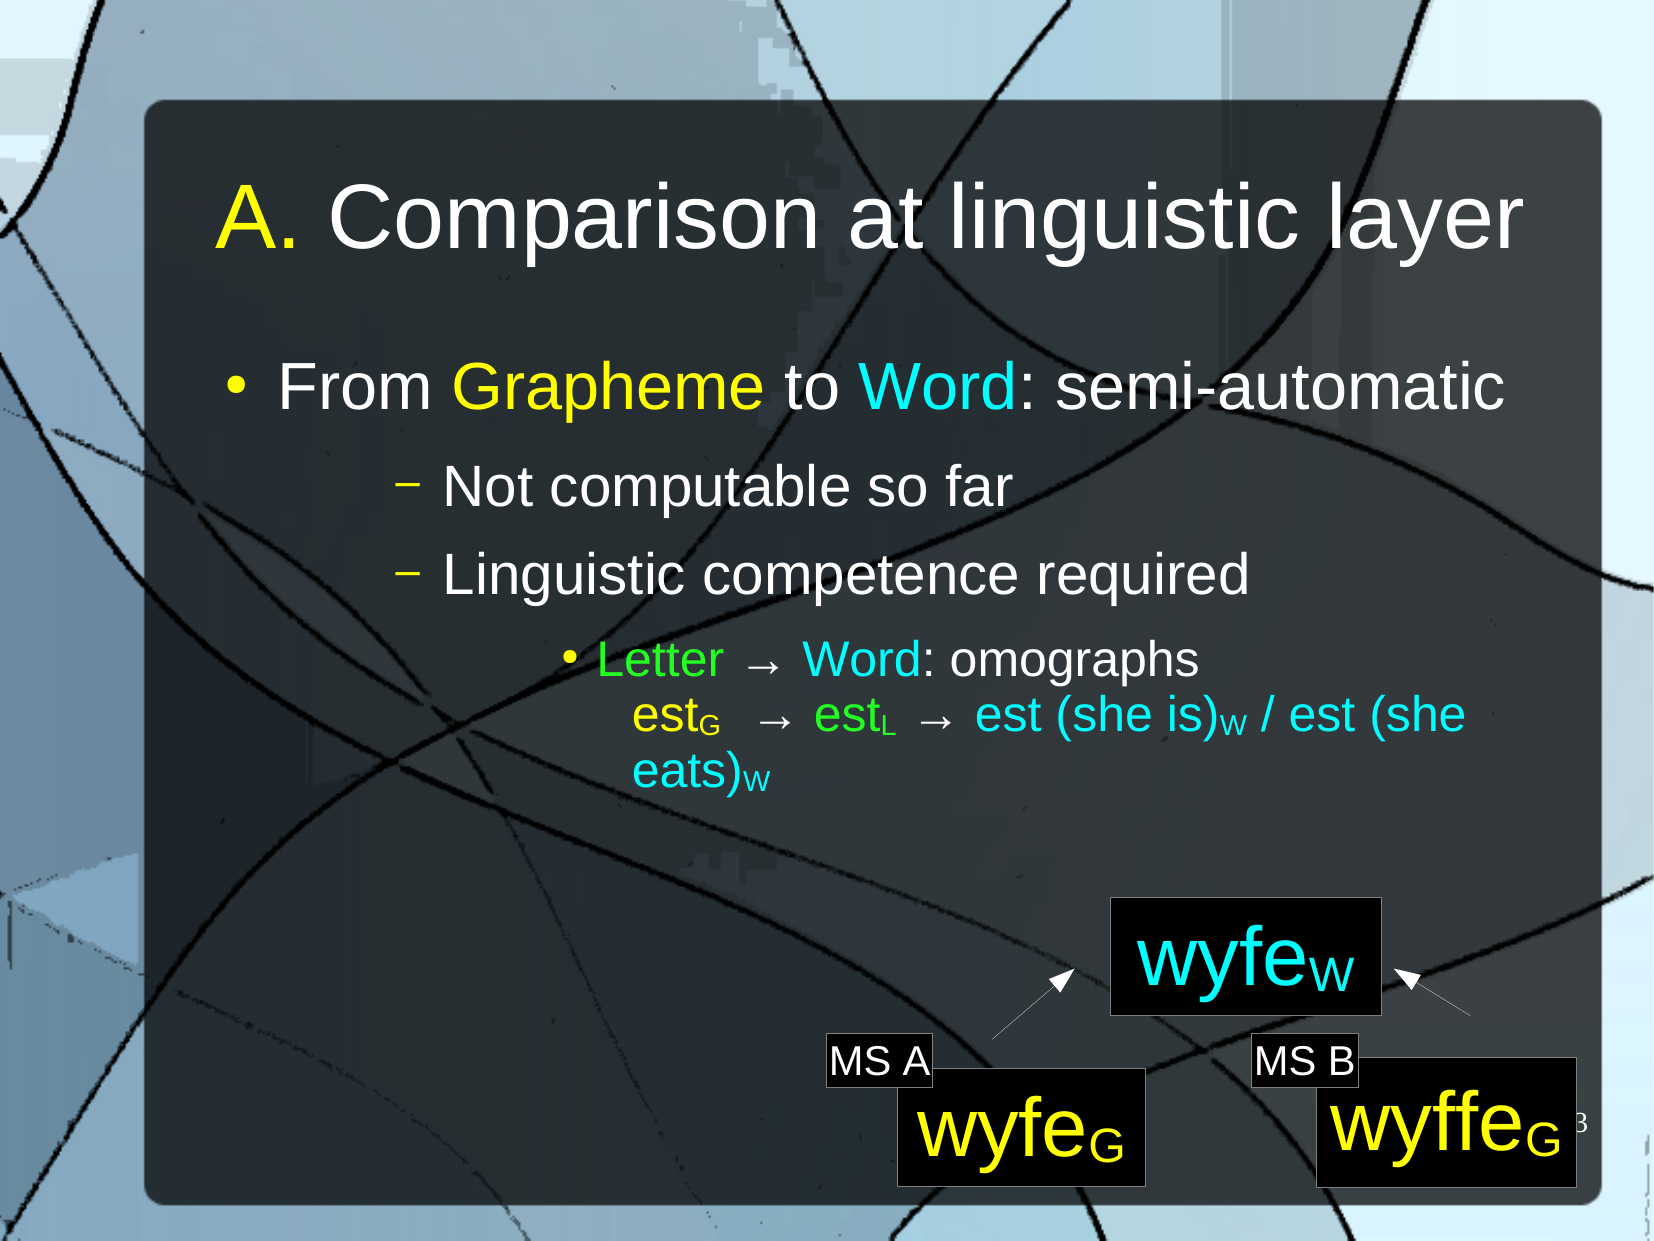

# A. Comparison at linguistic layer
From Grapheme to Word: semi-automatic
Not computable so far
Linguistic competence required
Letter → Word: omographs
estG	→ estL → est (she is)W / est (she eats)W
wyfeW
MS A
MS B
wyffeG
wyfeG
33